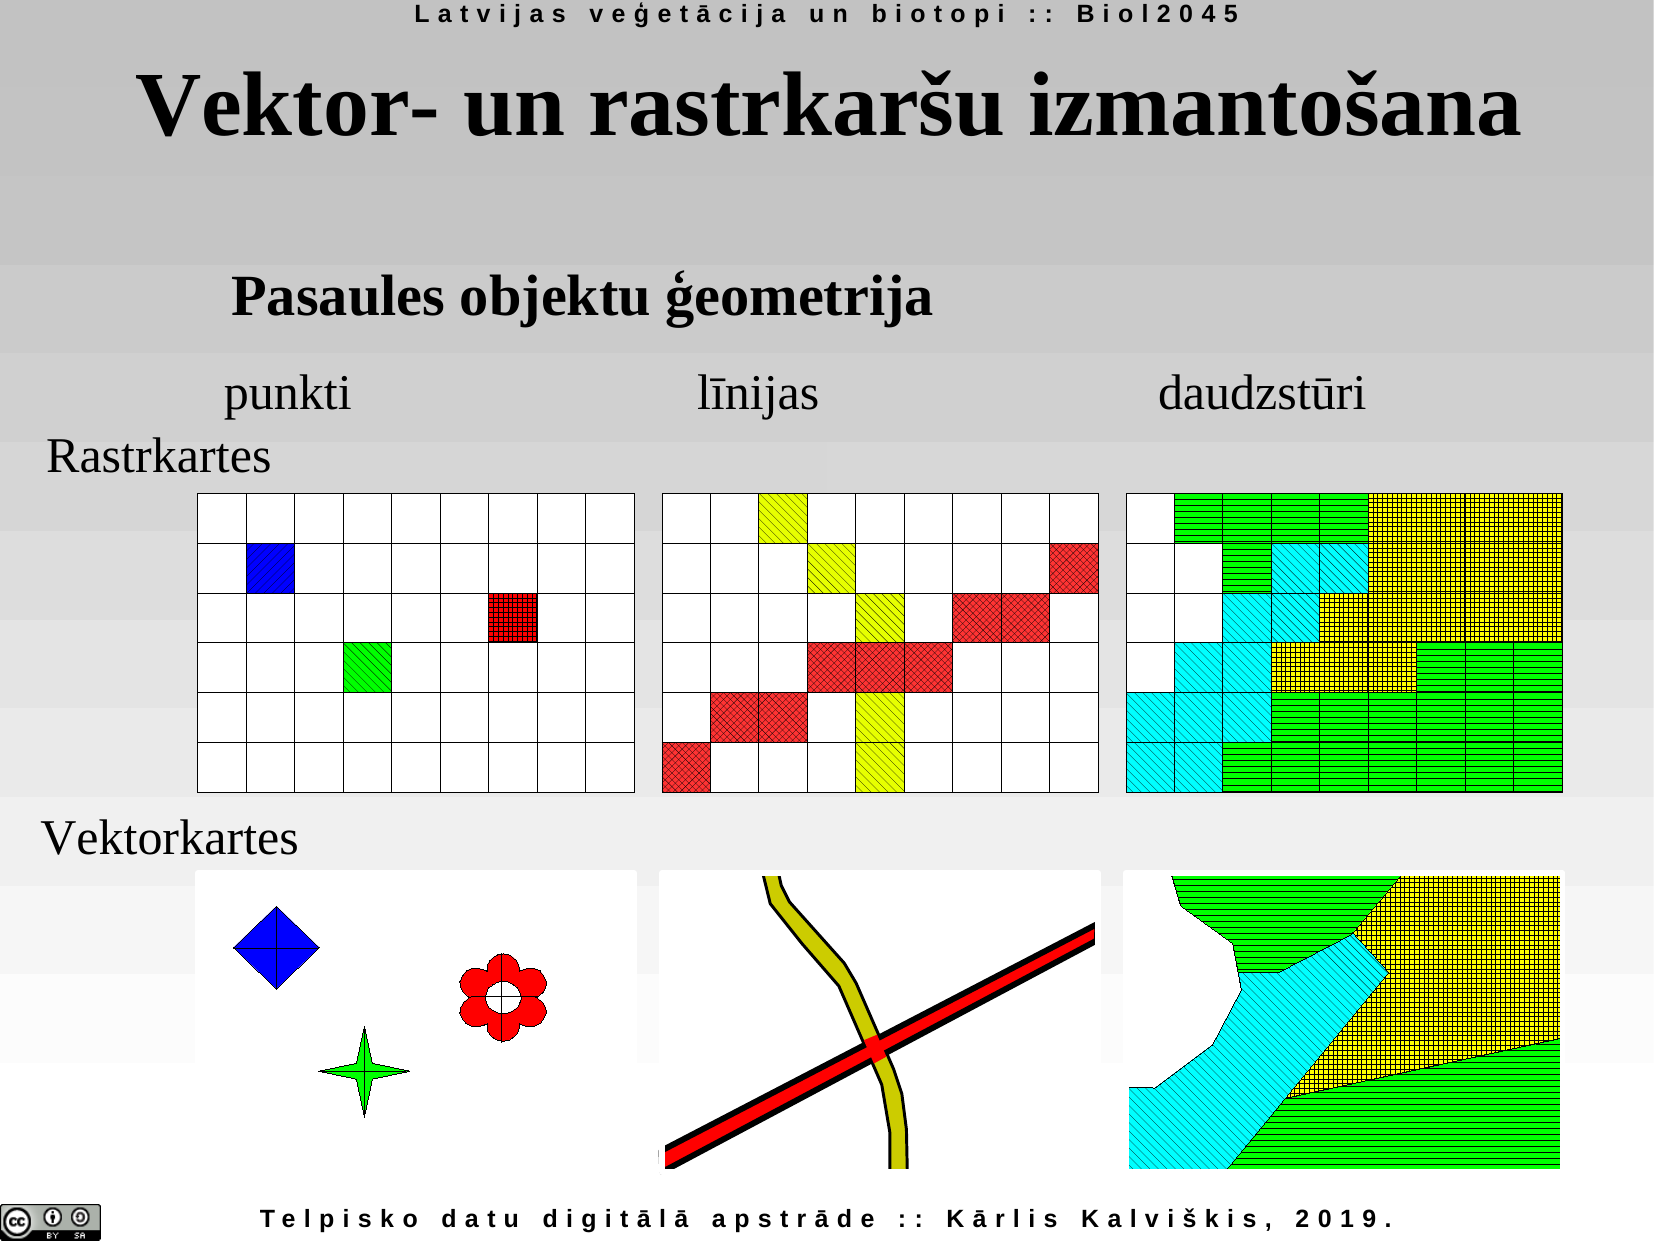

# Vektor- un rastrkaršu izmantošana
Pasaules objektu ģeometrija
punkti
līnijas
daudzstūri
Rastrkartes
Vektorkartes